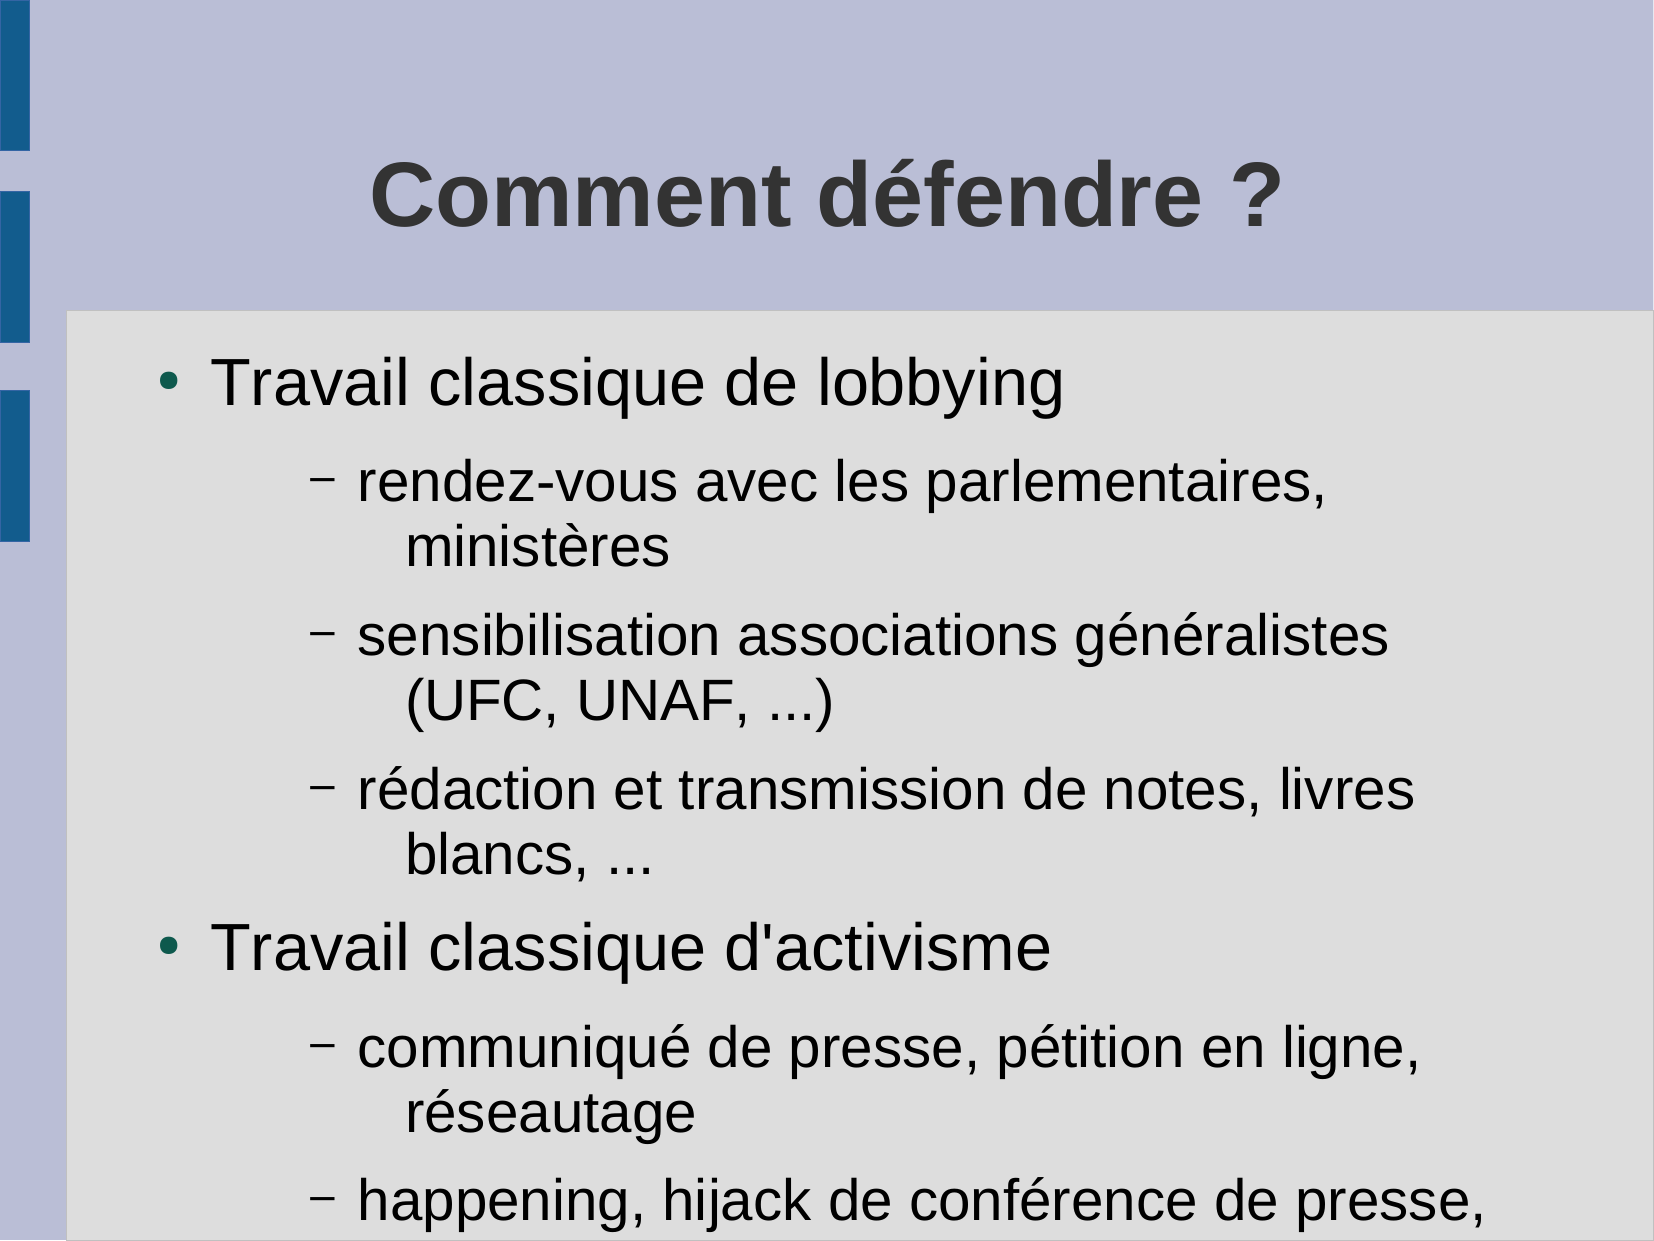

# Comment défendre ?
Travail classique de lobbying
rendez-vous avec les parlementaires, ministères
sensibilisation associations généralistes (UFC, UNAF, ...)
rédaction et transmission de notes, livres blancs, ...
Travail classique d'activisme
communiqué de presse, pétition en ligne, réseautage
happening, hijack de conférence de presse, manifs, ...